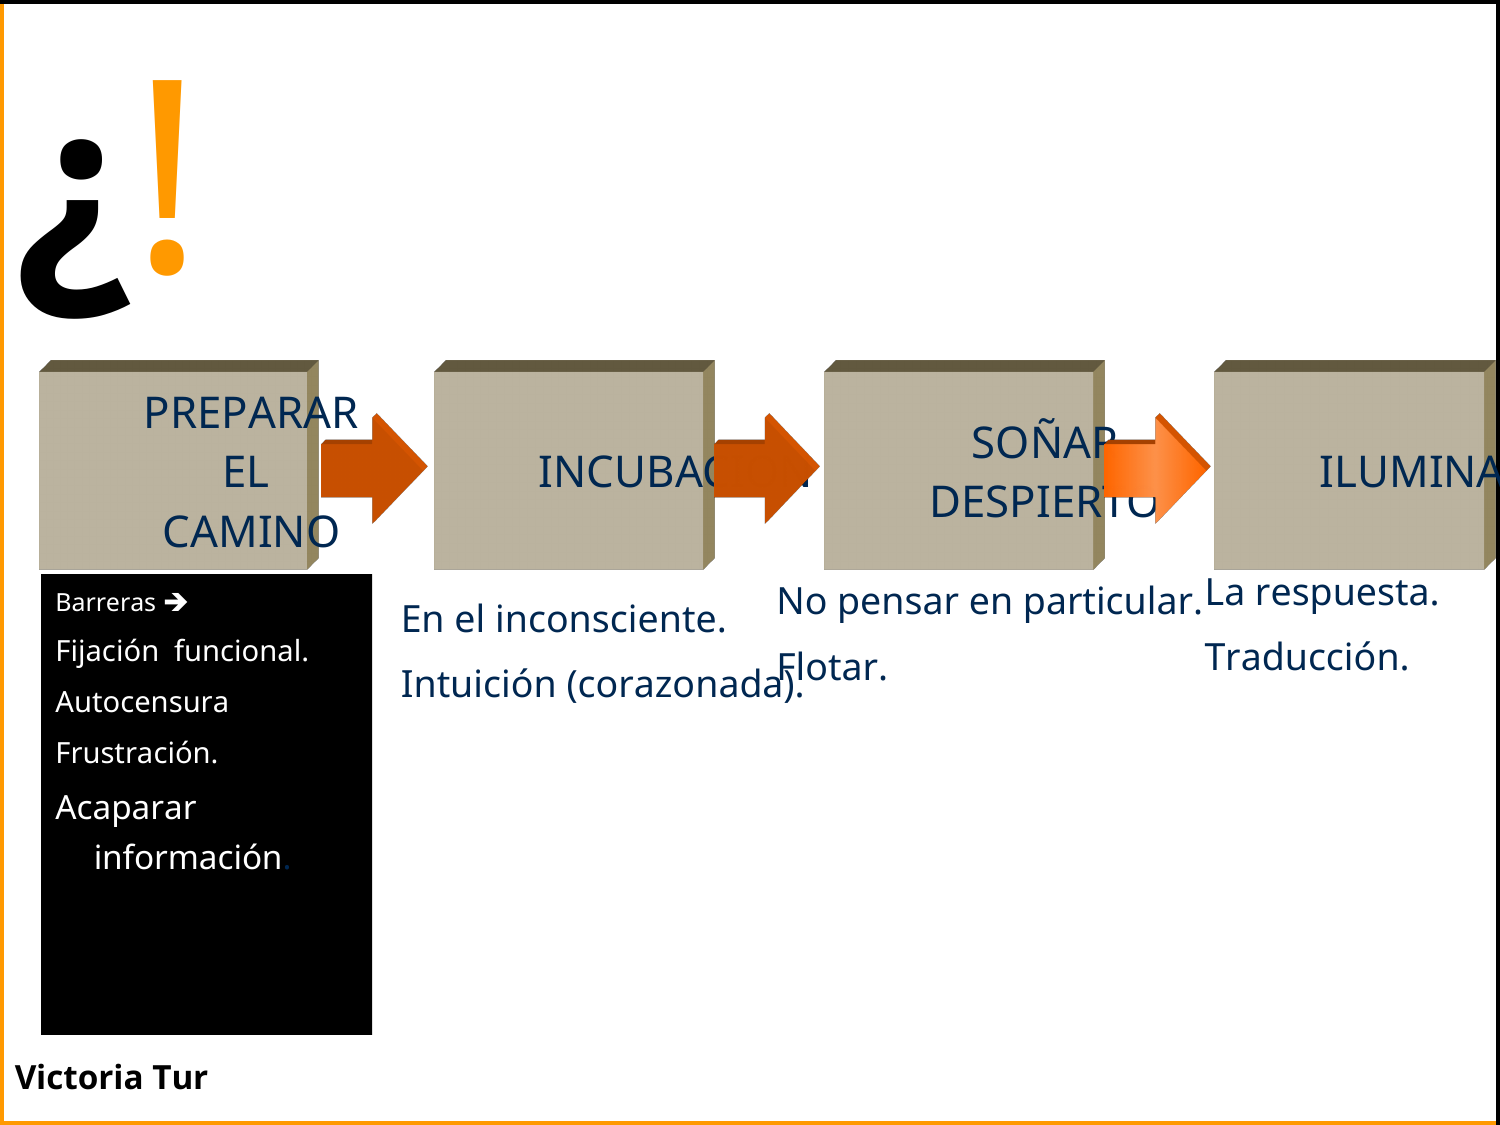

PREPARAR
EL
CAMINO
INCUBACION
SOÑAR
DESPIERTO
ILUMINACION
La respuesta.
Traducción.
No pensar en particular.
Flotar.
Barreras 
Fijación funcional.
Autocensura
Frustración.
Acaparar información.
En el inconsciente.
Intuición (corazonada).